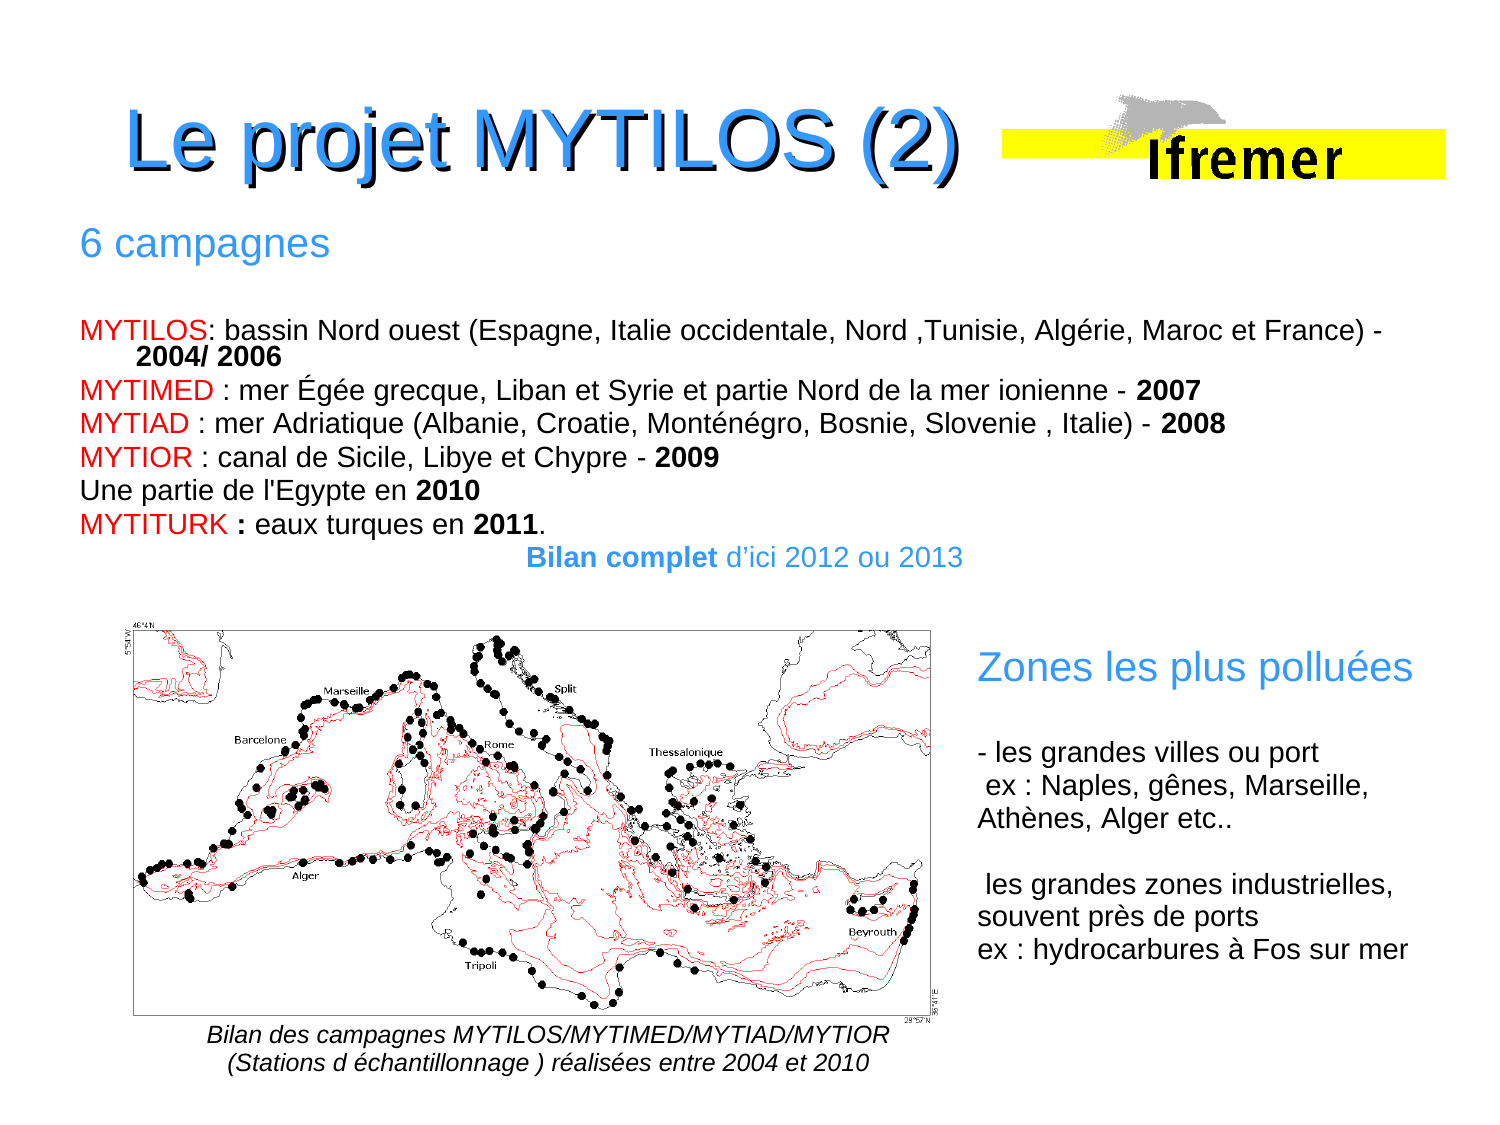

Le projet MYTILOS (2)
# 6 campagnes
MYTILOS: bassin Nord ouest (Espagne, Italie occidentale, Nord ,Tunisie, Algérie, Maroc et France) - 2004/ 2006
MYTIMED : mer Égée grecque, Liban et Syrie et partie Nord de la mer ionienne - 2007
MYTIAD : mer Adriatique (Albanie, Croatie, Monténégro, Bosnie, Slovenie , Italie) - 2008
MYTIOR : canal de Sicile, Libye et Chypre - 2009
Une partie de l'Egypte en 2010
MYTITURK : eaux turques en 2011.
Bilan complet d’ici 2012 ou 2013
Zones les plus polluées
- les grandes villes ou port
 ex : Naples, gênes, Marseille,
Athènes, Alger etc..
 les grandes zones industrielles, souvent près de ports
ex : hydrocarbures à Fos sur mer
Bilan des campagnes MYTILOS/MYTIMED/MYTIAD/MYTIOR
 (Stations d échantillonnage ) réalisées entre 2004 et 2010